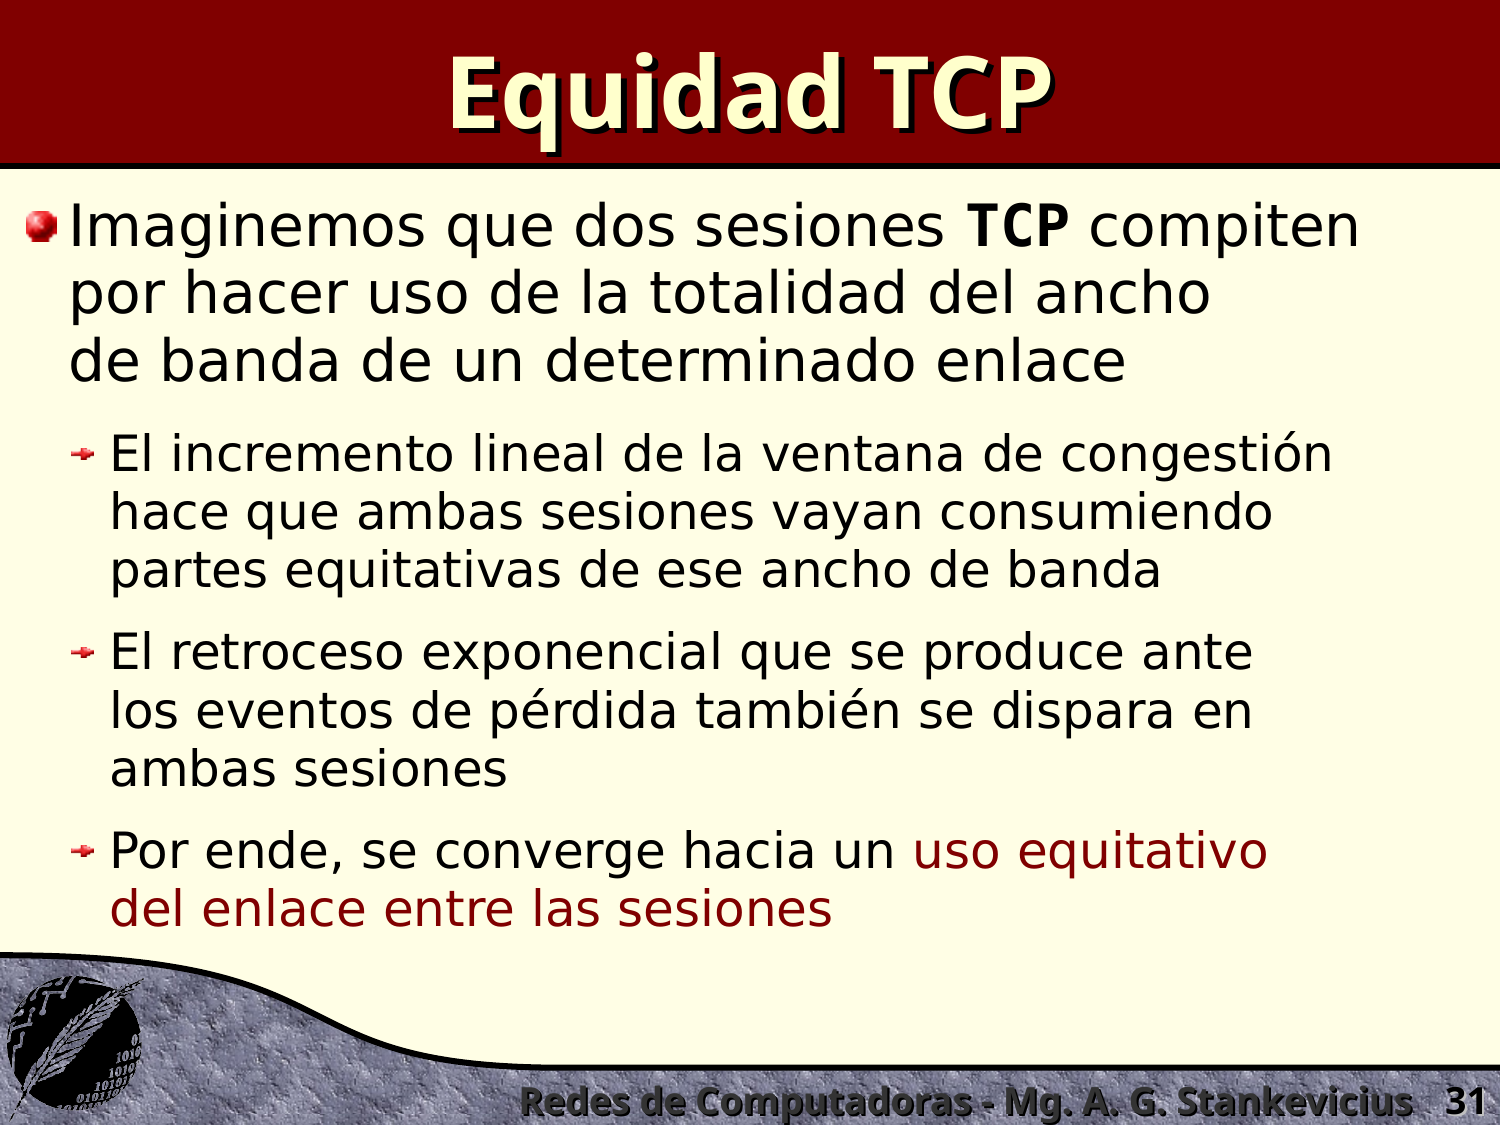

# Equidad TCP
Imaginemos que dos sesiones TCP compiten
por hacer uso de la totalidad del ancho
de banda de un determinado enlace
El incremento lineal de la ventana de congestión
hace que ambas sesiones vayan consumiendo
partes equitativas de ese ancho de banda
El retroceso exponencial que se produce ante
los eventos de pérdida también se dispara en
ambas sesiones
Por ende, se converge hacia un uso equitativo
del enlace entre las sesiones
31